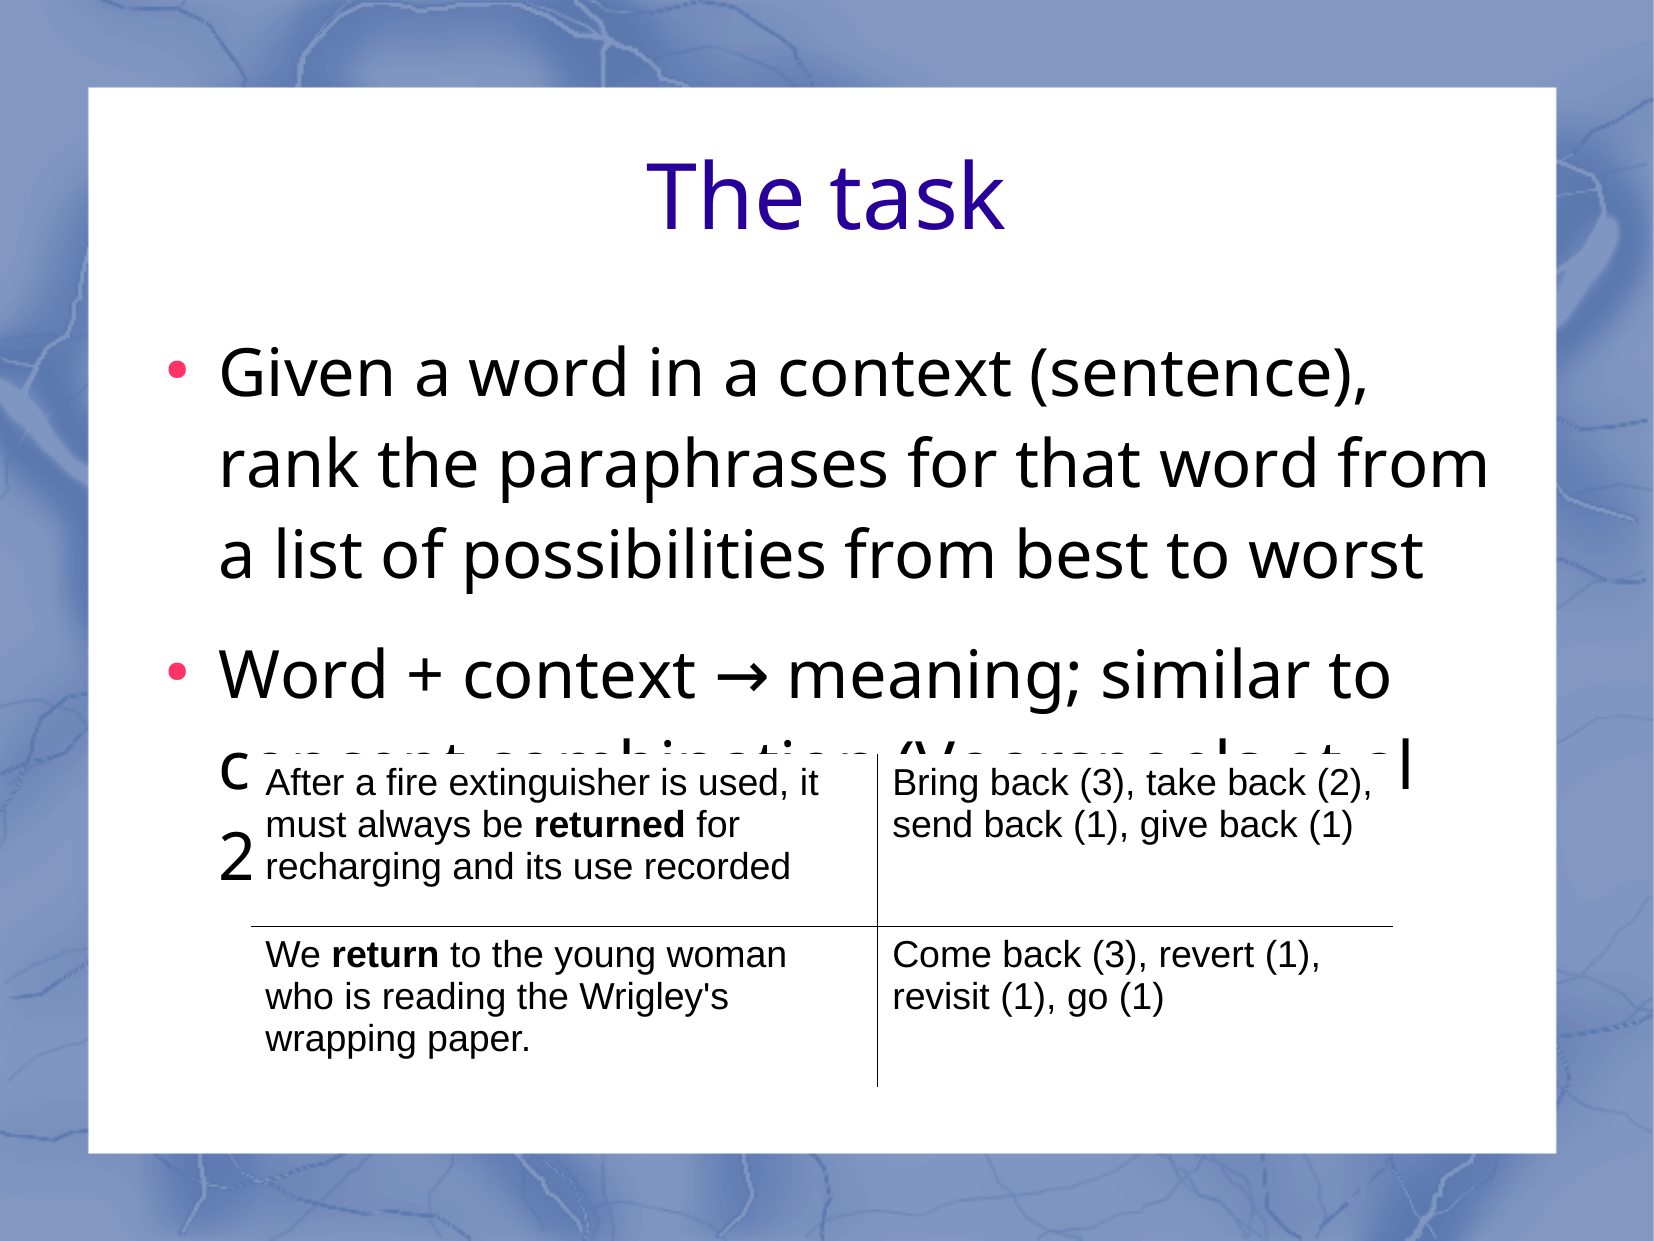

# The task
Given a word in a context (sentence), rank the paraphrases for that word from a list of possibilities from best to worst
Word + context → meaning; similar to concept combination (Voorspoels et al 2009)
| After a fire extinguisher is used, it must always be returned for recharging and its use recorded | Bring back (3), take back (2), send back (1), give back (1) |
| --- | --- |
| We return to the young woman who is reading the Wrigley's wrapping paper. | Come back (3), revert (1), revisit (1), go (1) |